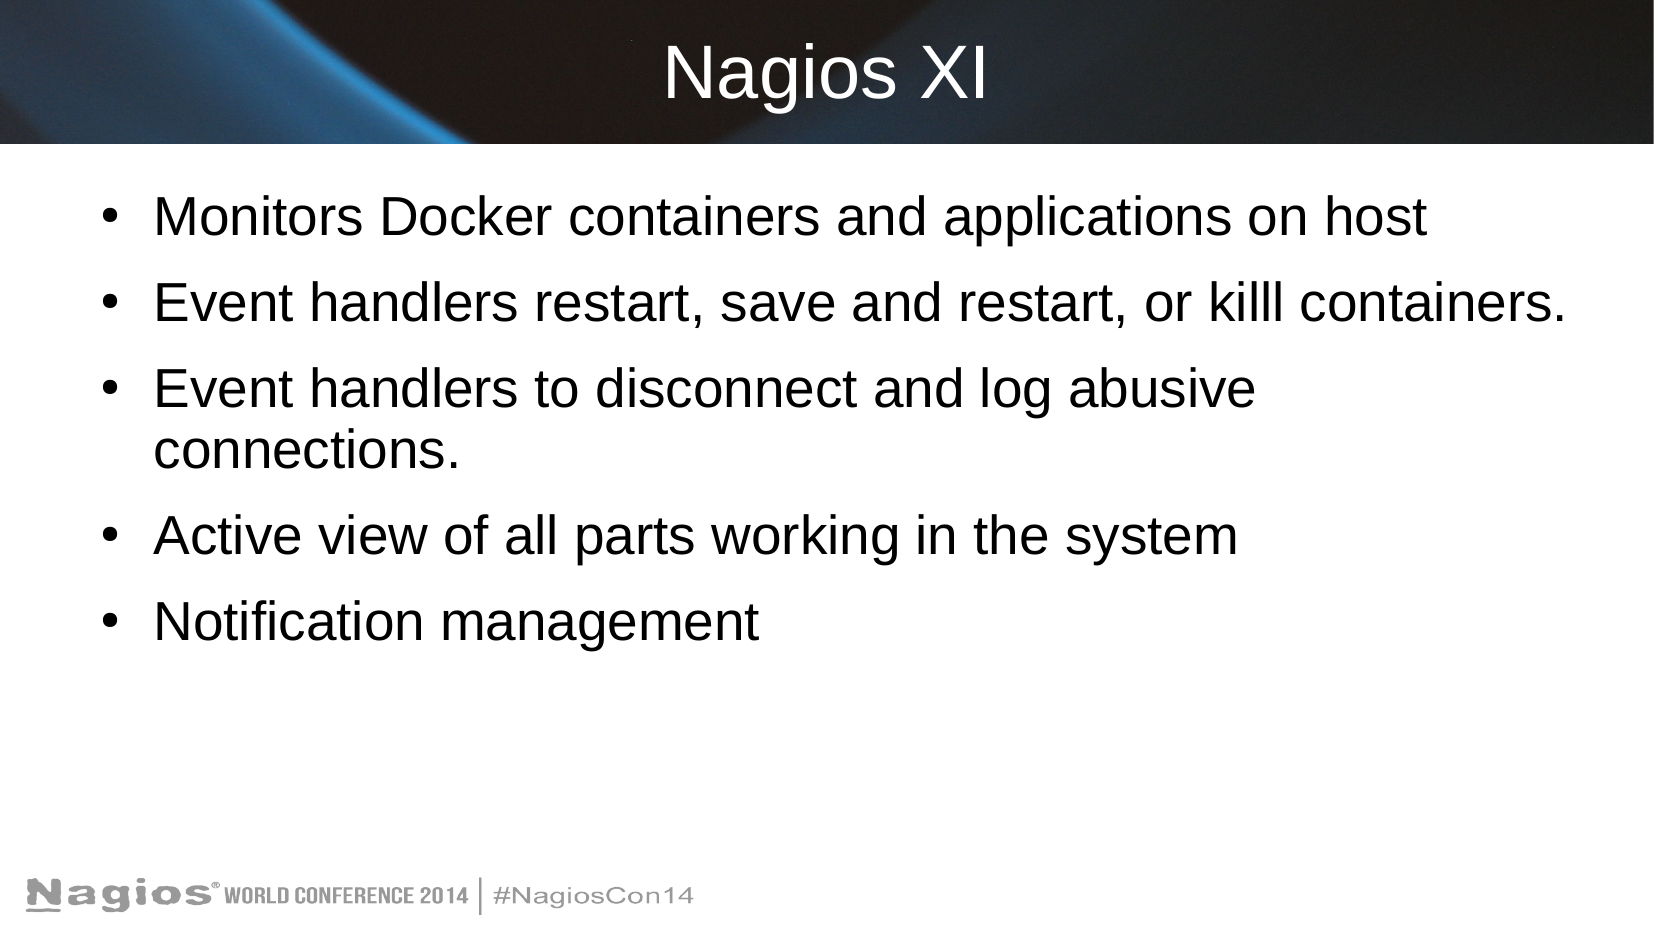

# Nagios XI
Monitors Docker containers and applications on host
Event handlers restart, save and restart, or killl containers.
Event handlers to disconnect and log abusive connections.
Active view of all parts working in the system
Notification management